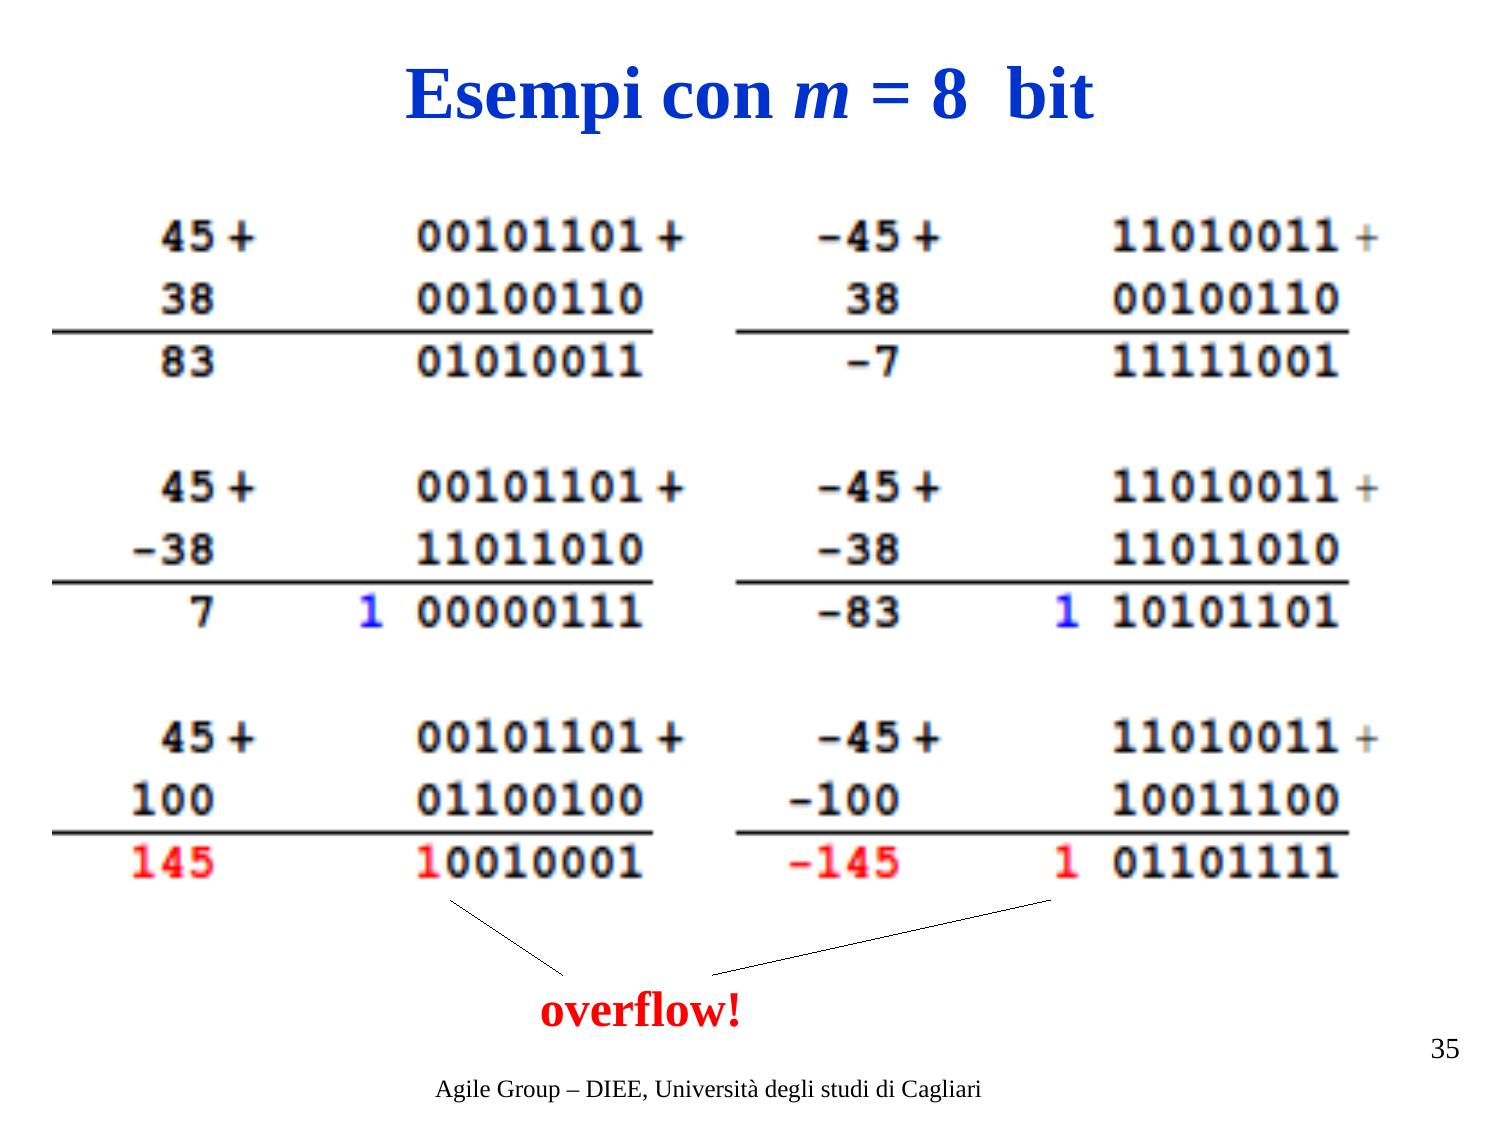

# Esempi con m = 8 bit
overflow!
35